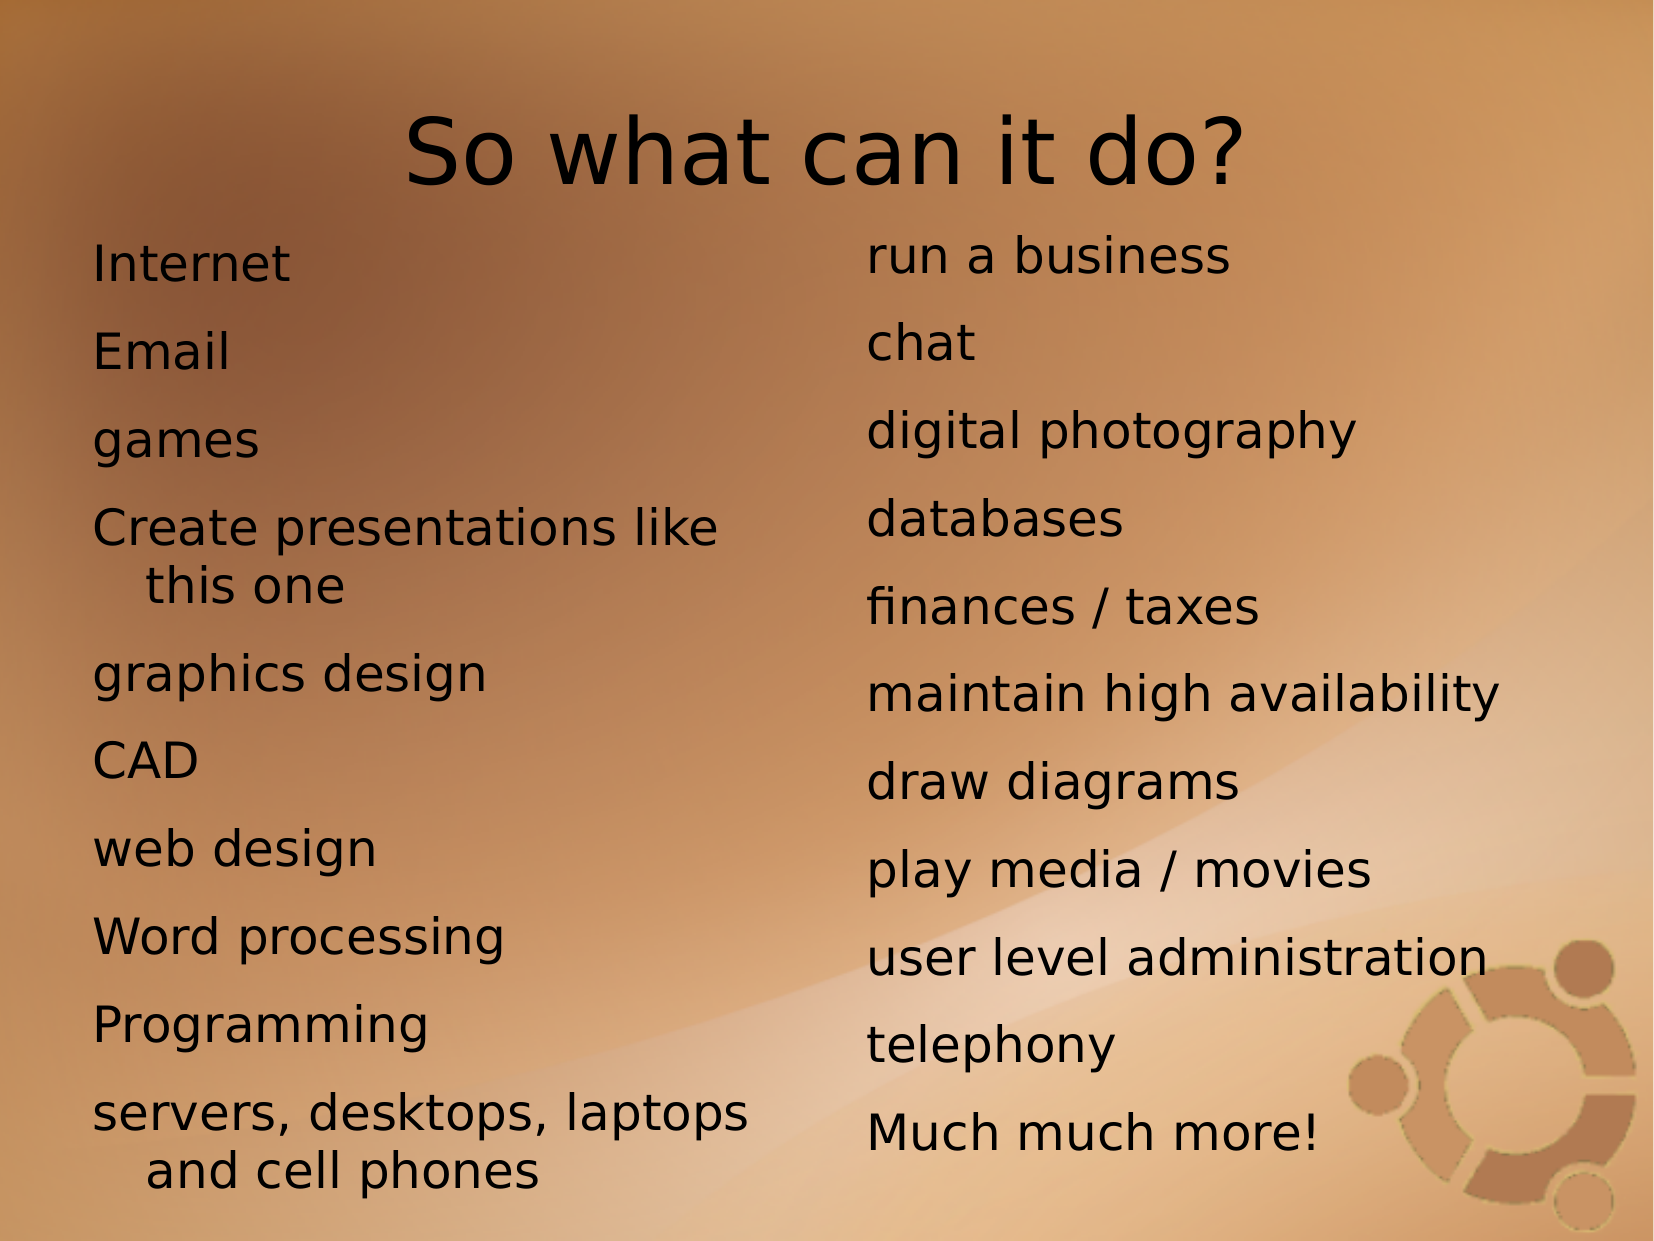

# So what can it do?
run a business
chat
digital photography
databases
finances / taxes
maintain high availability
draw diagrams
play media / movies
user level administration
telephony
Much much more!
Internet
Email
games
Create presentations like this one
graphics design
CAD
web design
Word processing
Programming
servers, desktops, laptops and cell phones